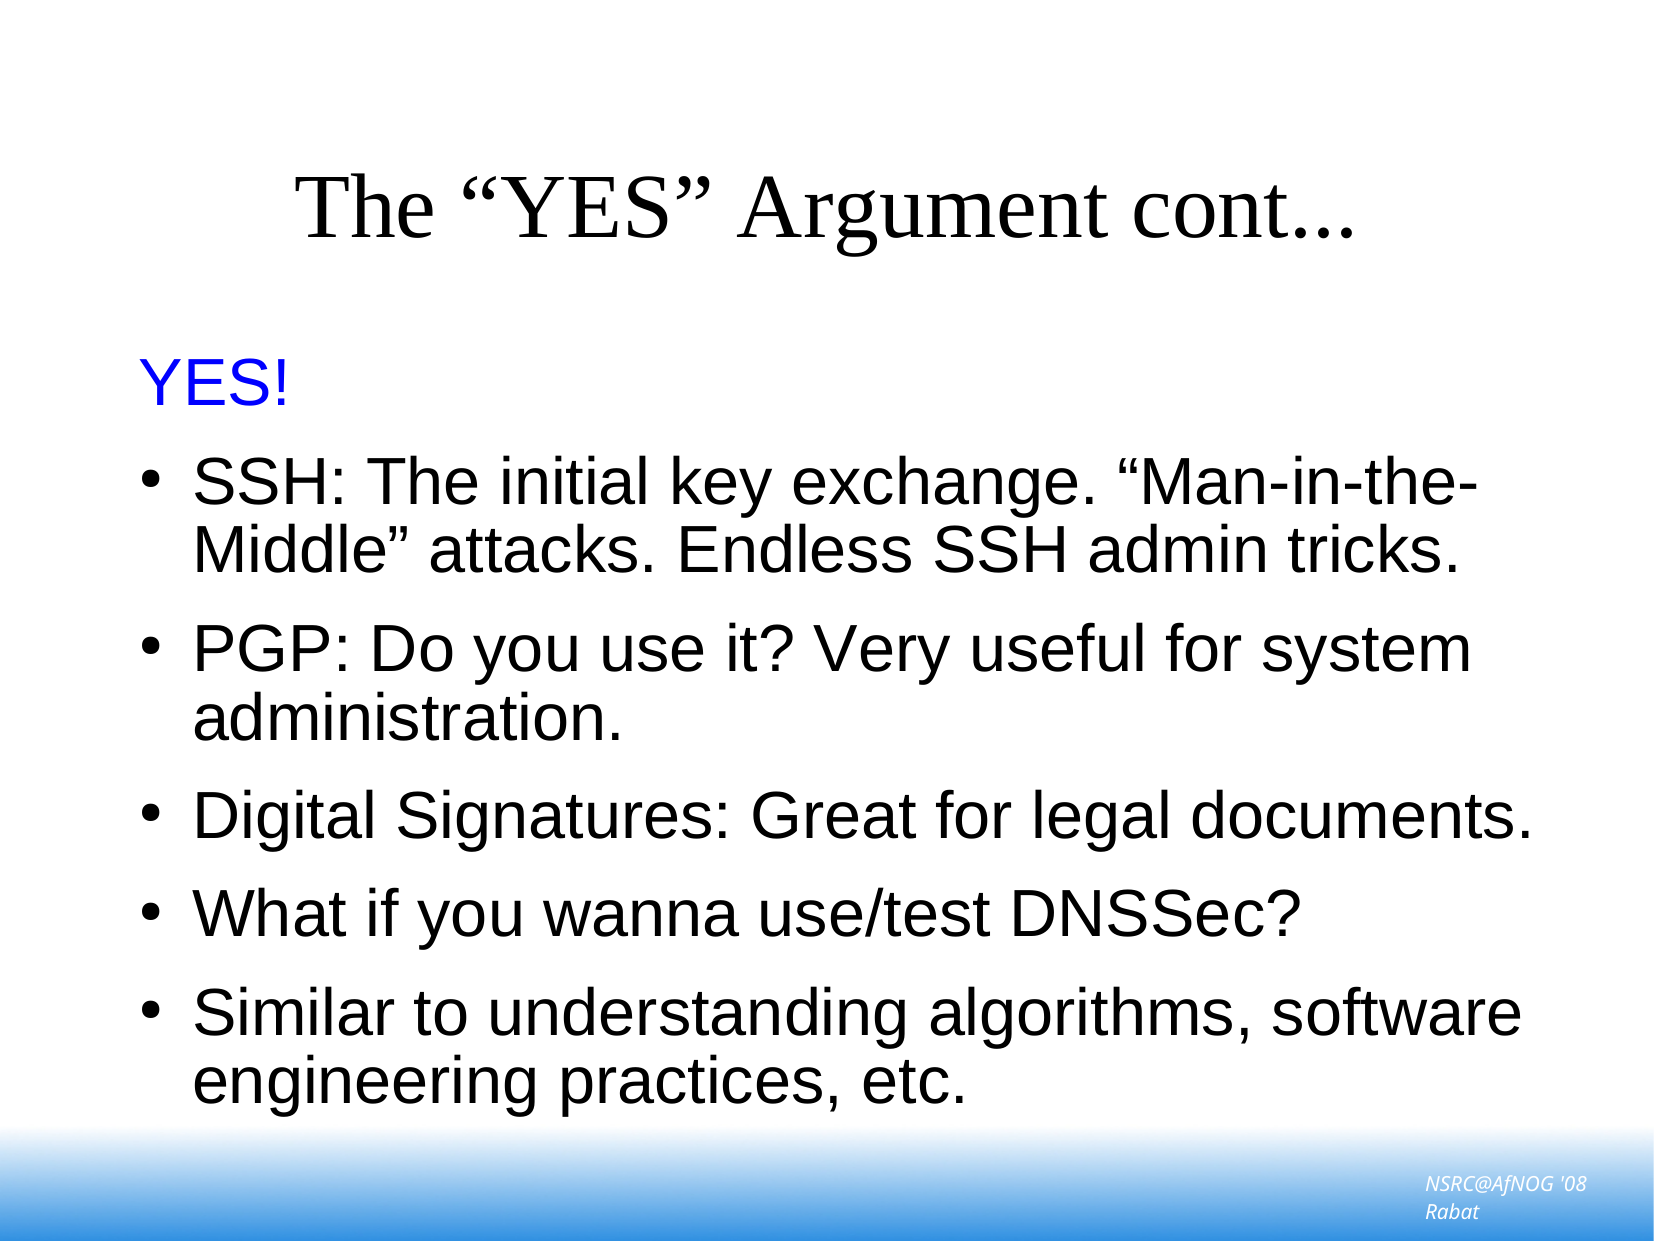

# The “YES” Argument cont...
YES!
SSH: The initial key exchange. “Man-in-the-Middle” attacks. Endless SSH admin tricks.
PGP: Do you use it? Very useful for system administration.
Digital Signatures: Great for legal documents.
What if you wanna use/test DNSSec?
Similar to understanding algorithms, software engineering practices, etc.